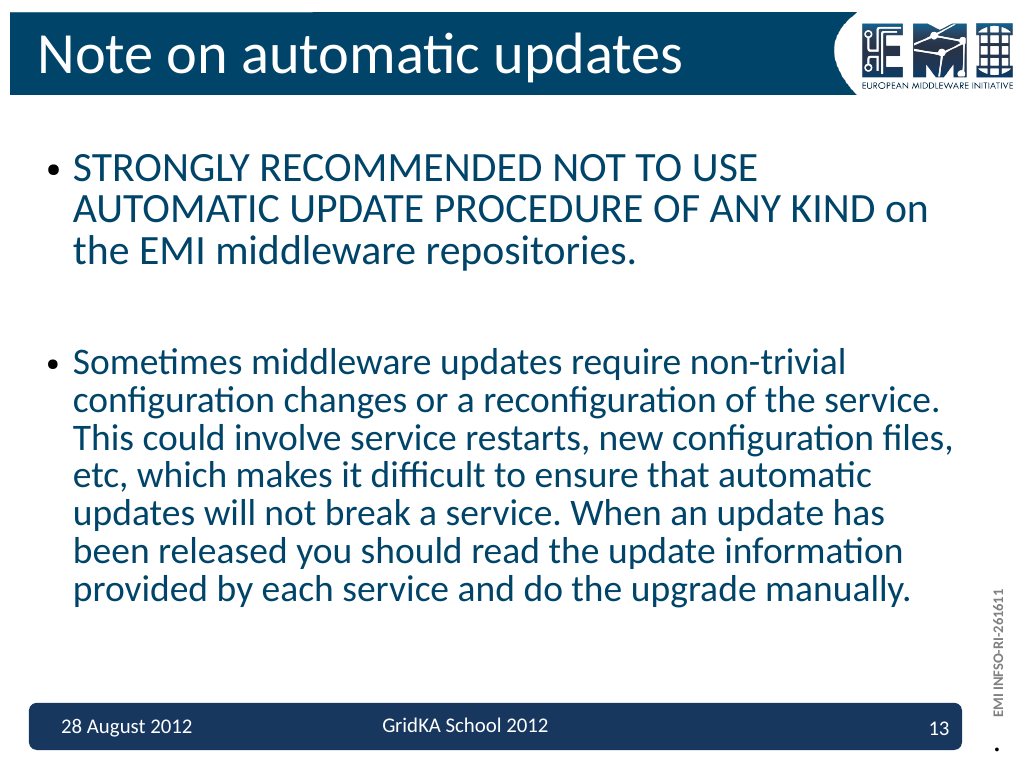

# Note on automatic updates
STRONGLY RECOMMENDED NOT TO USE AUTOMATIC UPDATE PROCEDURE OF ANY KIND on the EMI middleware repositories.
Sometimes middleware updates require non-trivial configuration changes or a reconfiguration of the service. This could involve service restarts, new configuration files, etc, which makes it difficult to ensure that automatic updates will not break a service. When an update has been released you should read the update information provided by each service and do the upgrade manually.
GridKA School 2012
13